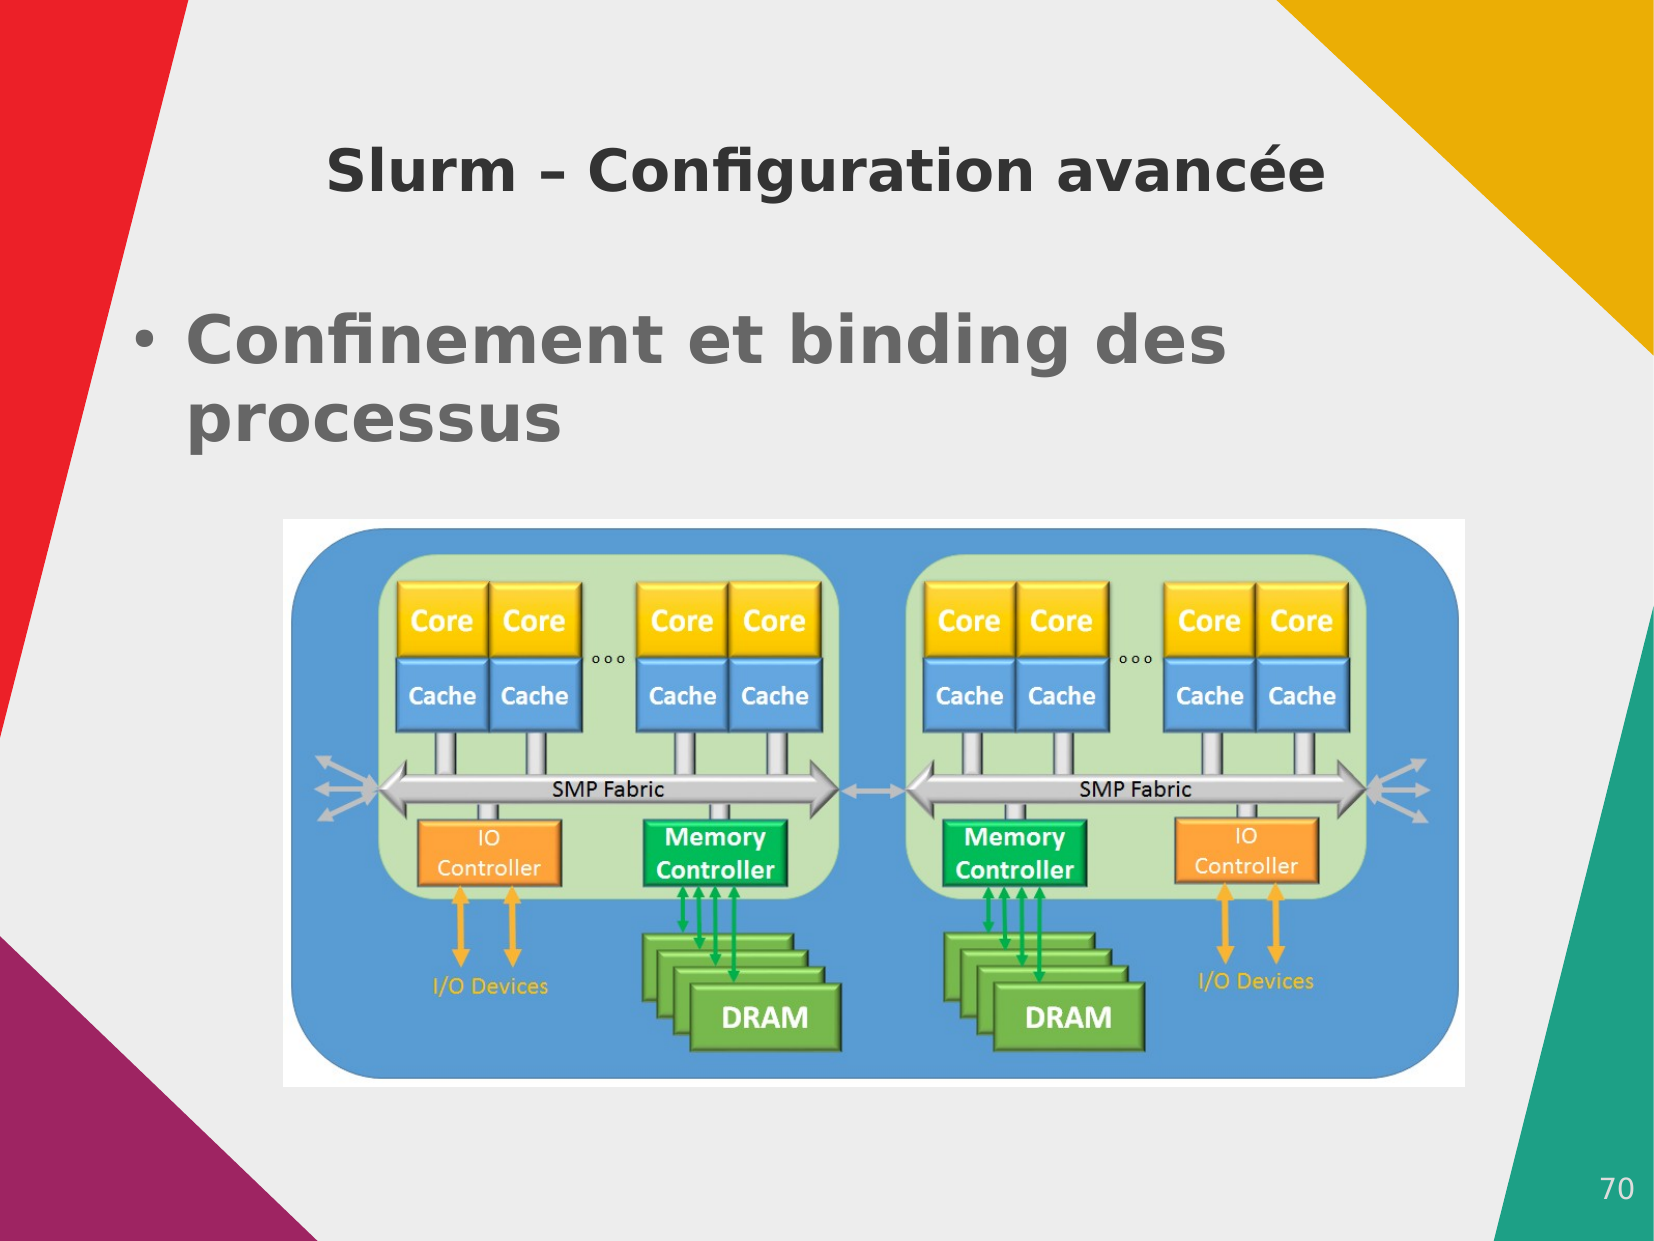

# Slurm – Configuration avancée
Confinement et binding des processus
70